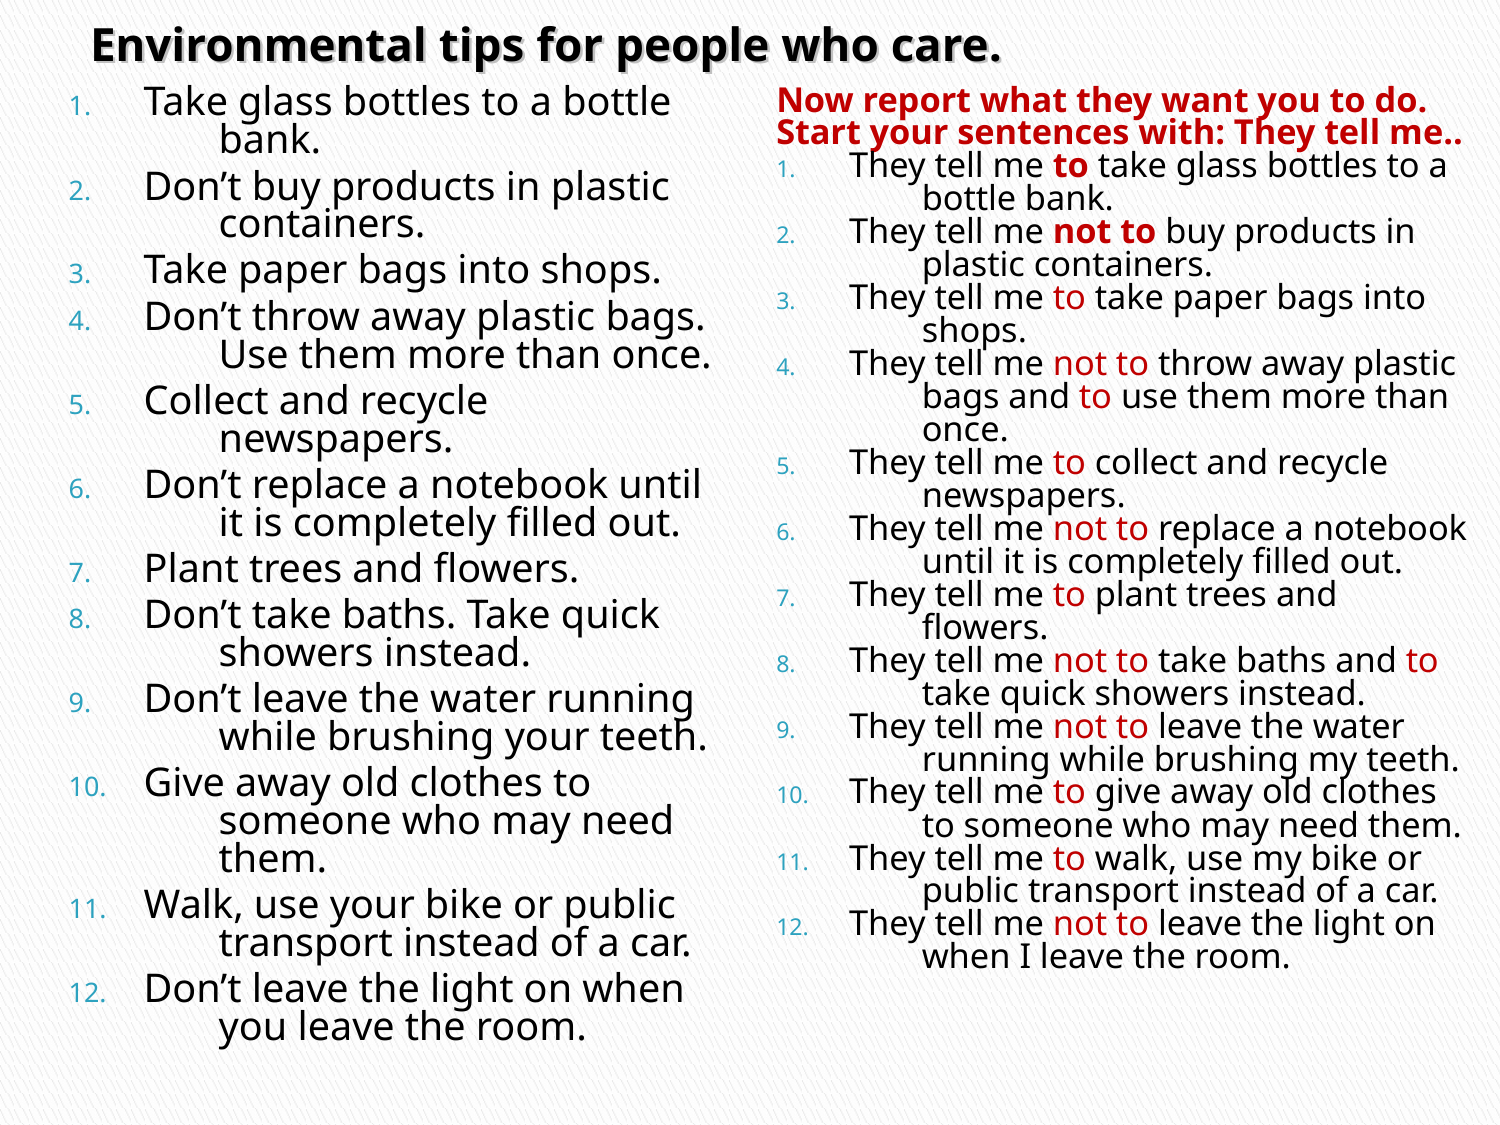

# Environmental tips for people who care.
Take glass bottles to a bottle bank.
Don’t buy products in plastic containers.
Take paper bags into shops.
Don’t throw away plastic bags. Use them more than once.
Collect and recycle newspapers.
Don’t replace a notebook until it is completely filled out.
Plant trees and flowers.
Don’t take baths. Take quick showers instead.
Don’t leave the water running while brushing your teeth.
Give away old clothes to someone who may need them.
Walk, use your bike or public transport instead of a car.
Don’t leave the light on when you leave the room.
Now report what they want you to do. Start your sentences with: They tell me..
They tell me to take glass bottles to a bottle bank.
They tell me not to buy products in plastic containers.
They tell me to take paper bags into shops.
They tell me not to throw away plastic bags and to use them more than once.
They tell me to collect and recycle newspapers.
They tell me not to replace a notebook until it is completely filled out.
They tell me to plant trees and flowers.
They tell me not to take baths and to take quick showers instead.
They tell me not to leave the water running while brushing my teeth.
They tell me to give away old clothes to someone who may need them.
They tell me to walk, use my bike or public transport instead of a car.
They tell me not to leave the light on when I leave the room.